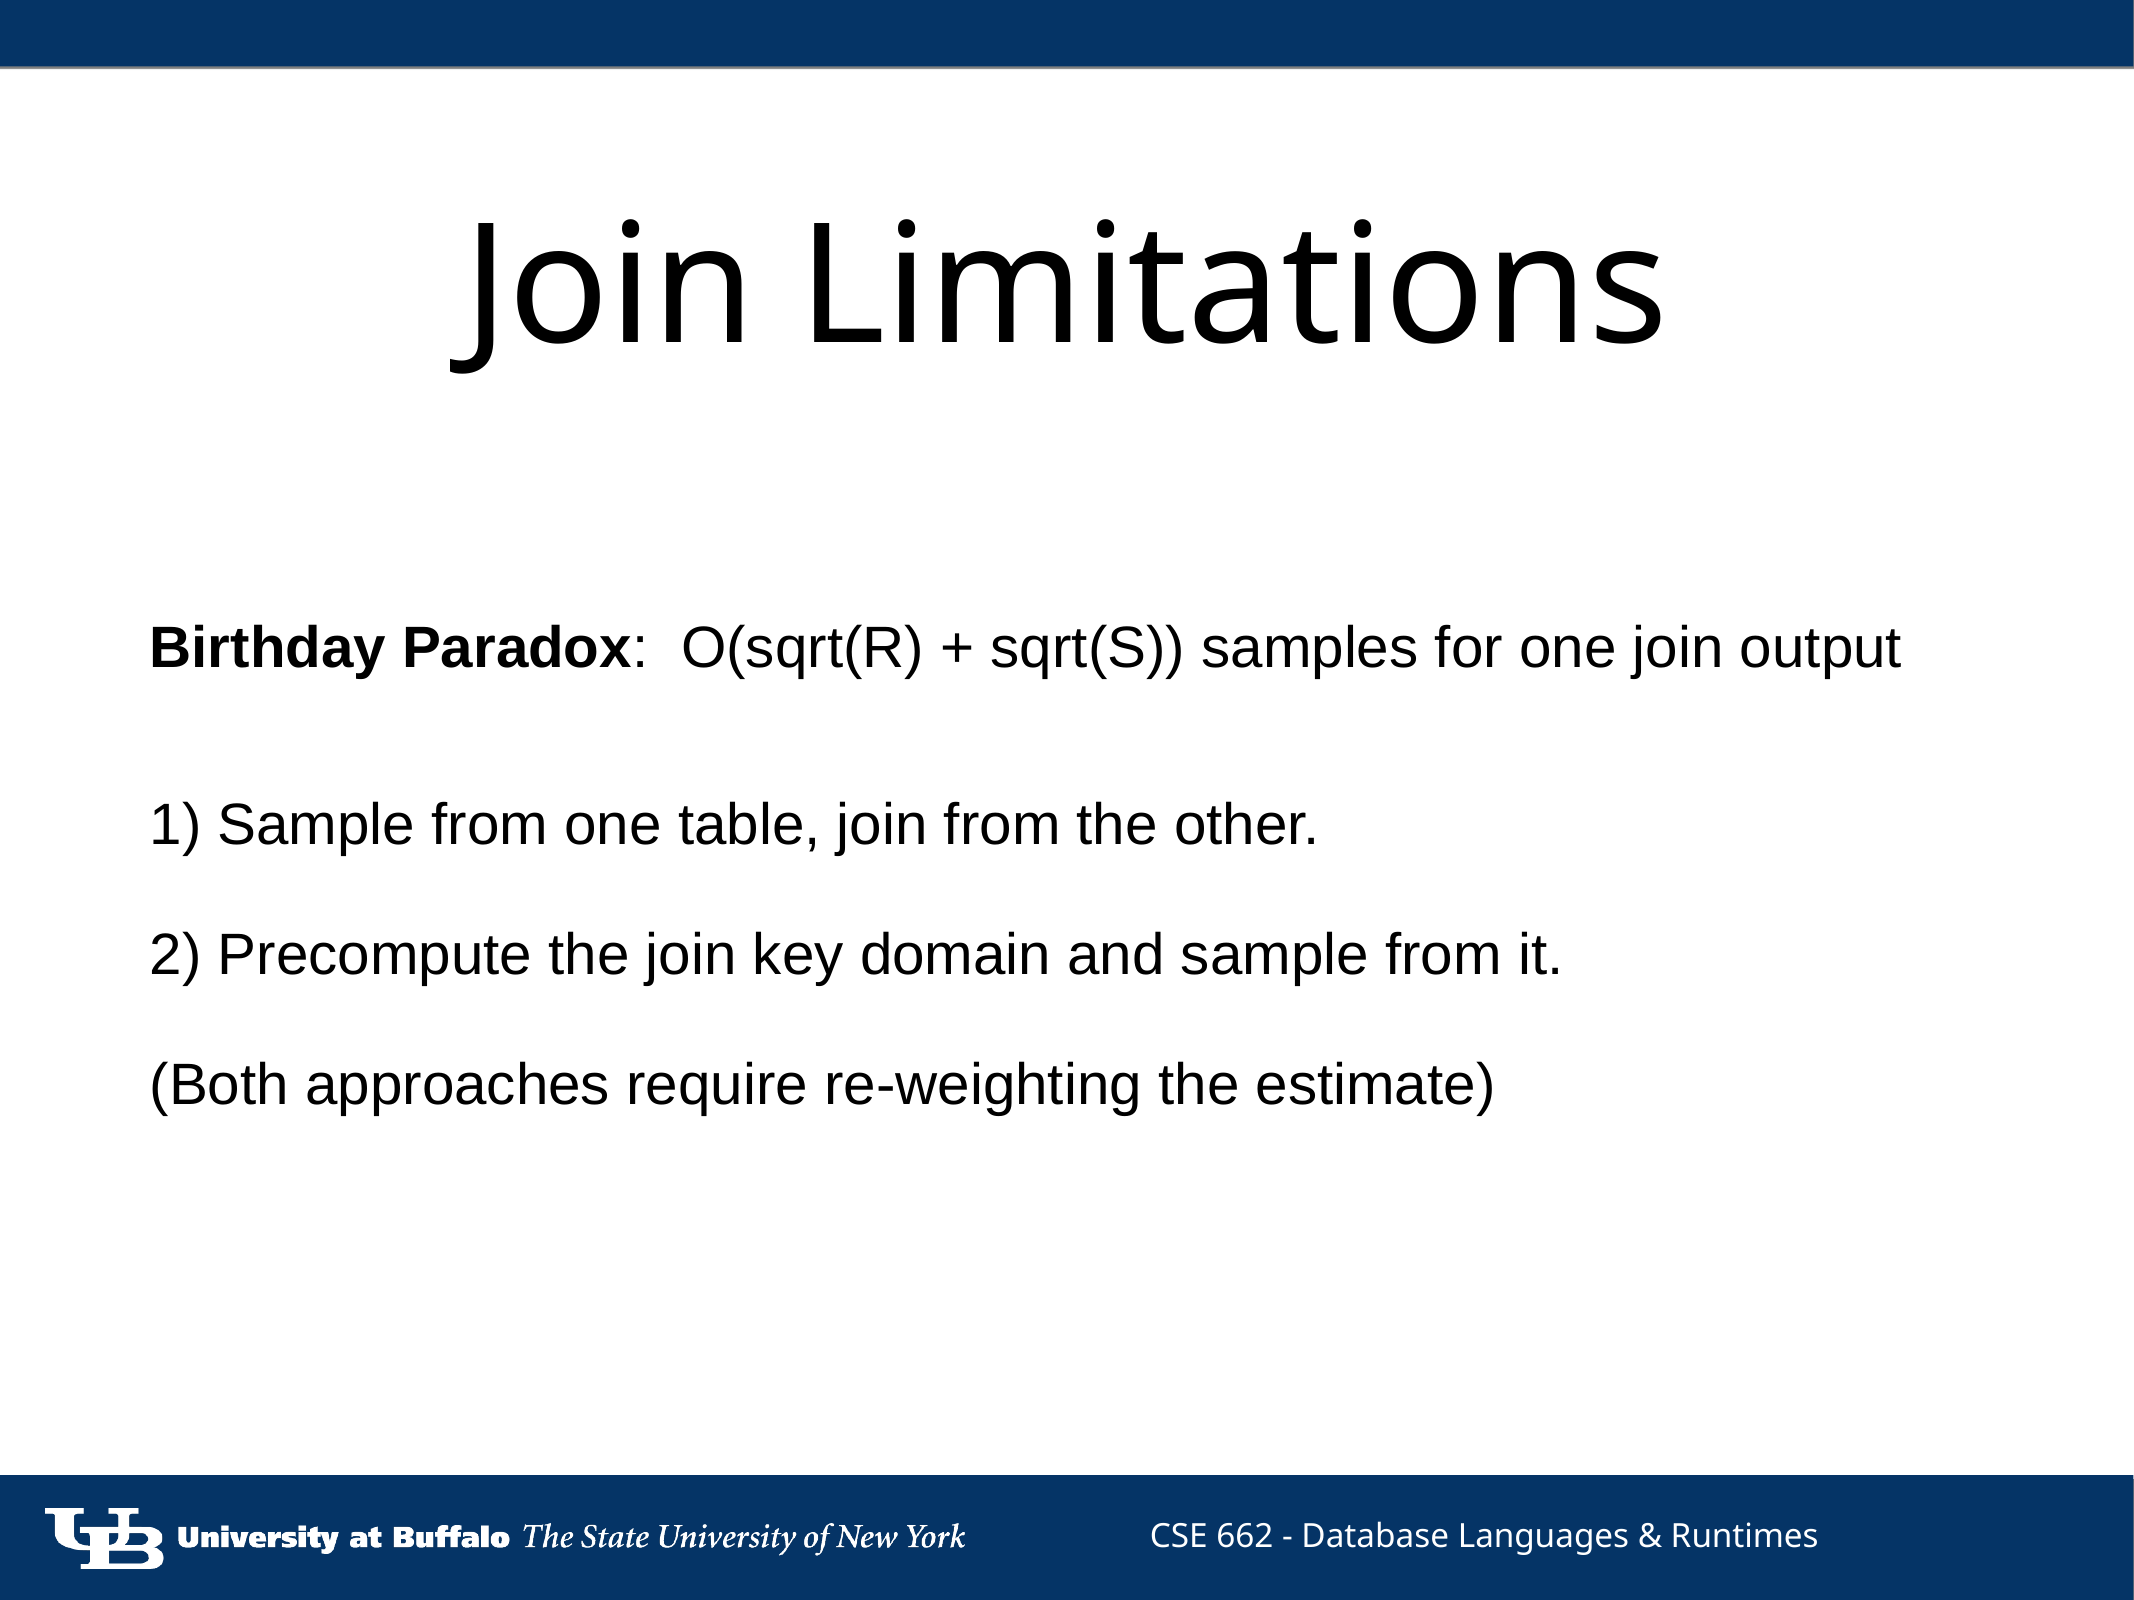

# Join Limitations
Birthday Paradox: O(sqrt(R) + sqrt(S)) samples for one join output
1) Sample from one table, join from the other.
2) Precompute the join key domain and sample from it.
(Both approaches require re-weighting the estimate)